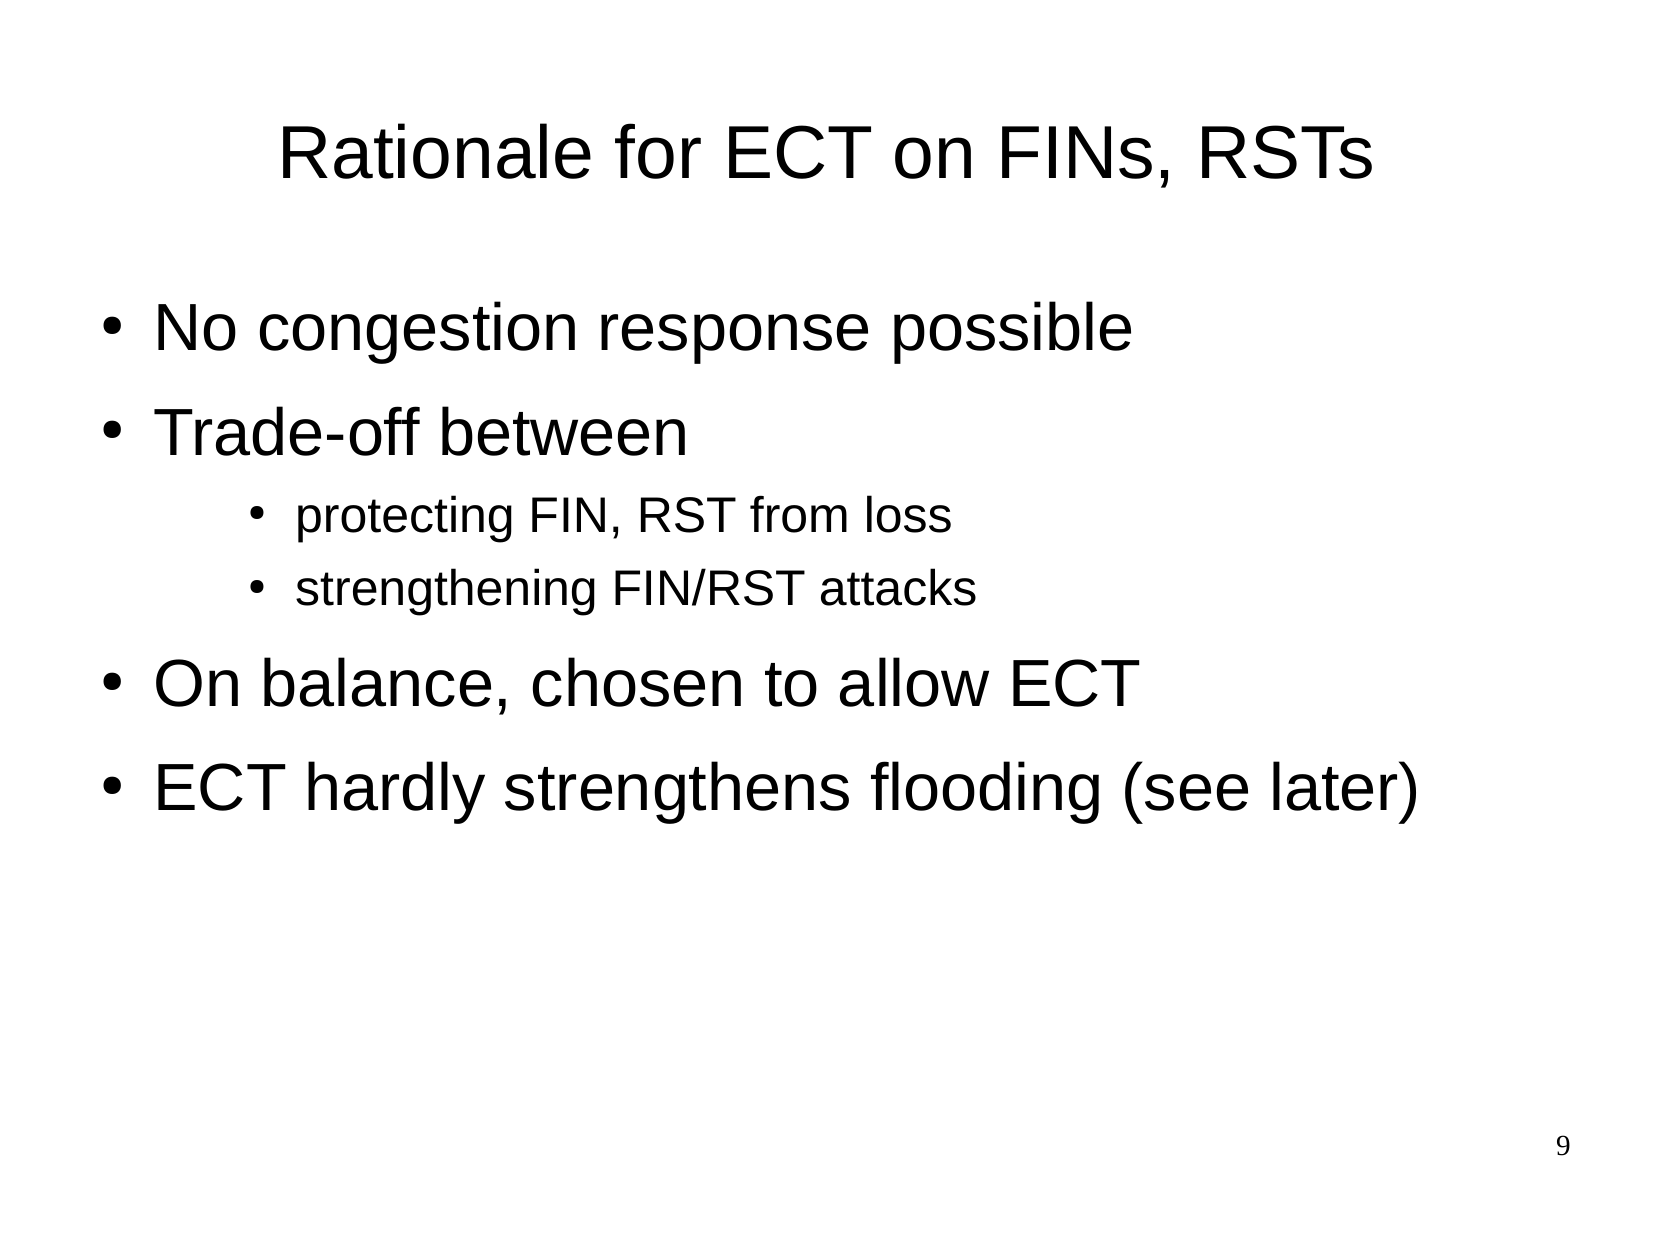

# Rationale for ECT on FINs, RSTs
No congestion response possible
Trade-off between
protecting FIN, RST from loss
strengthening FIN/RST attacks
On balance, chosen to allow ECT
ECT hardly strengthens flooding (see later)
9